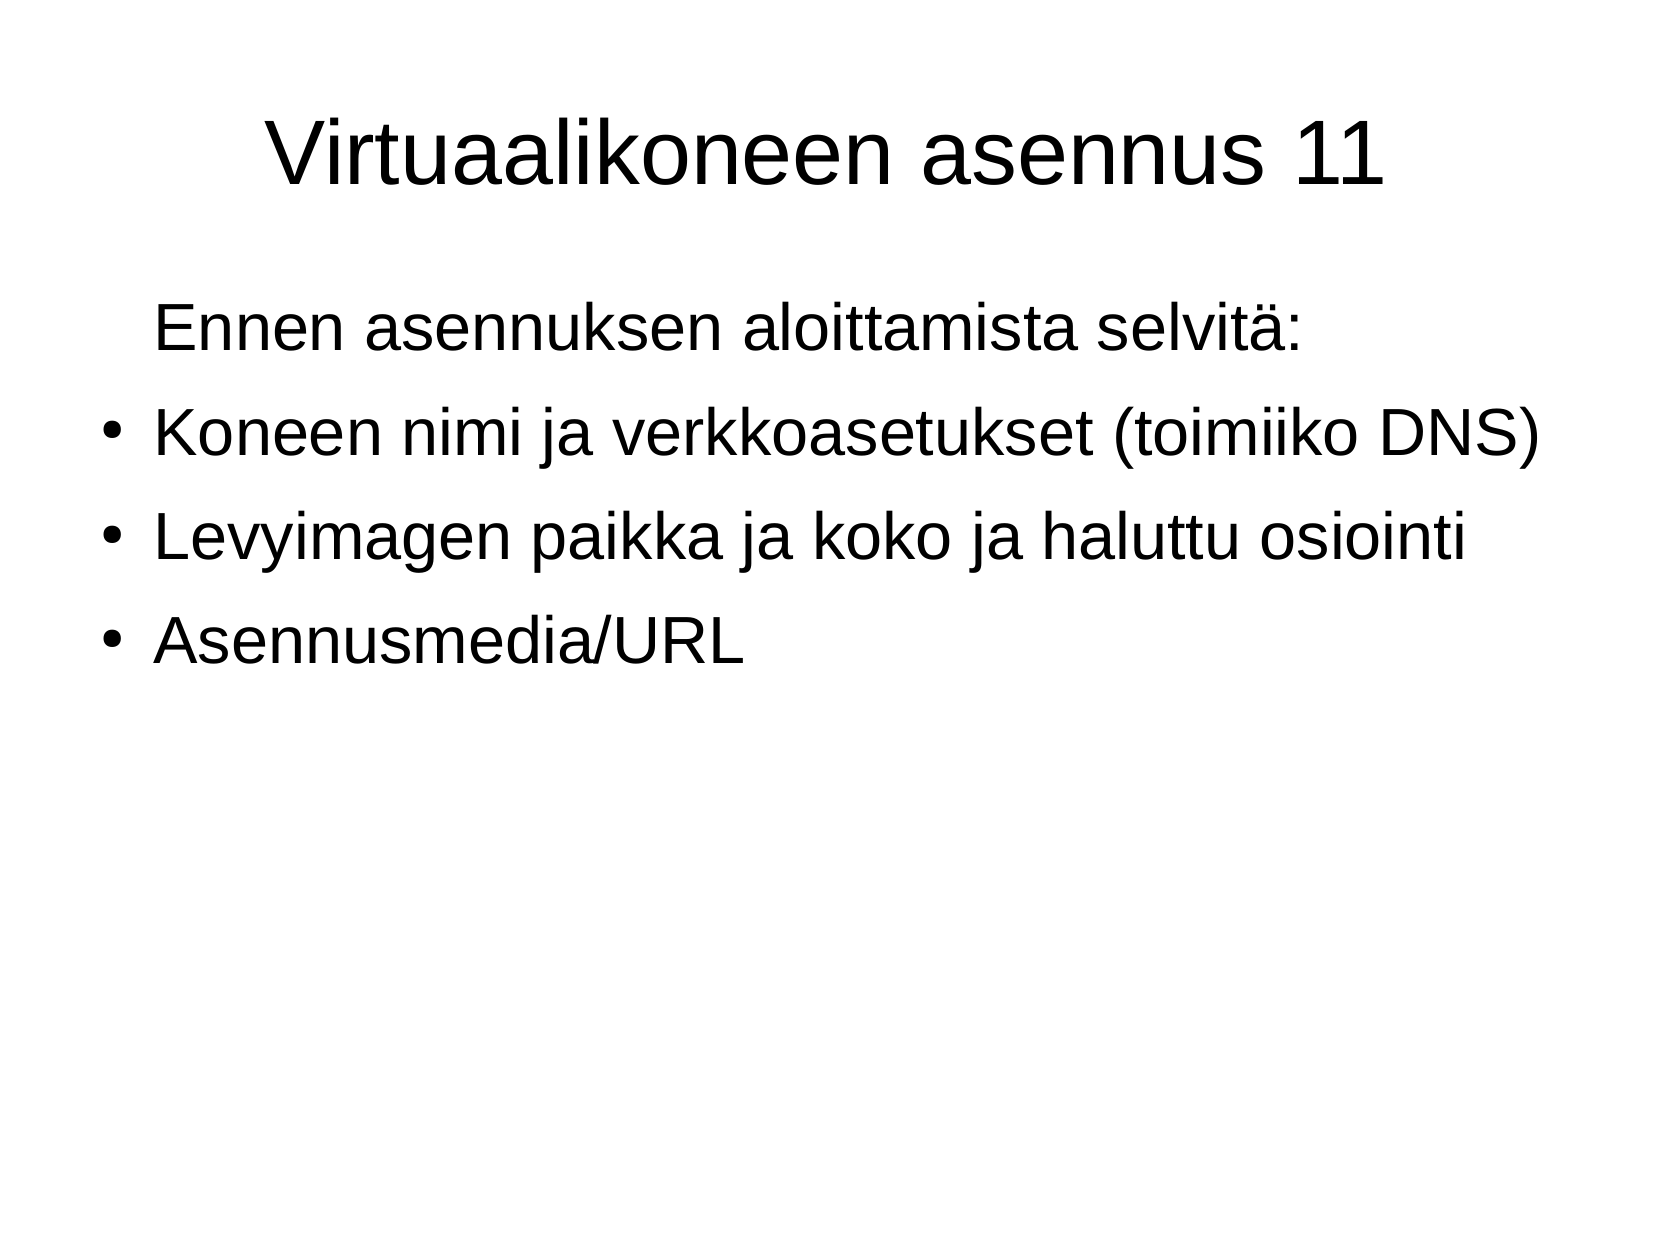

# Virtuaalikoneen asennus 11
Ennen asennuksen aloittamista selvitä:
Koneen nimi ja verkkoasetukset (toimiiko DNS)
Levyimagen paikka ja koko ja haluttu osiointi
Asennusmedia/URL